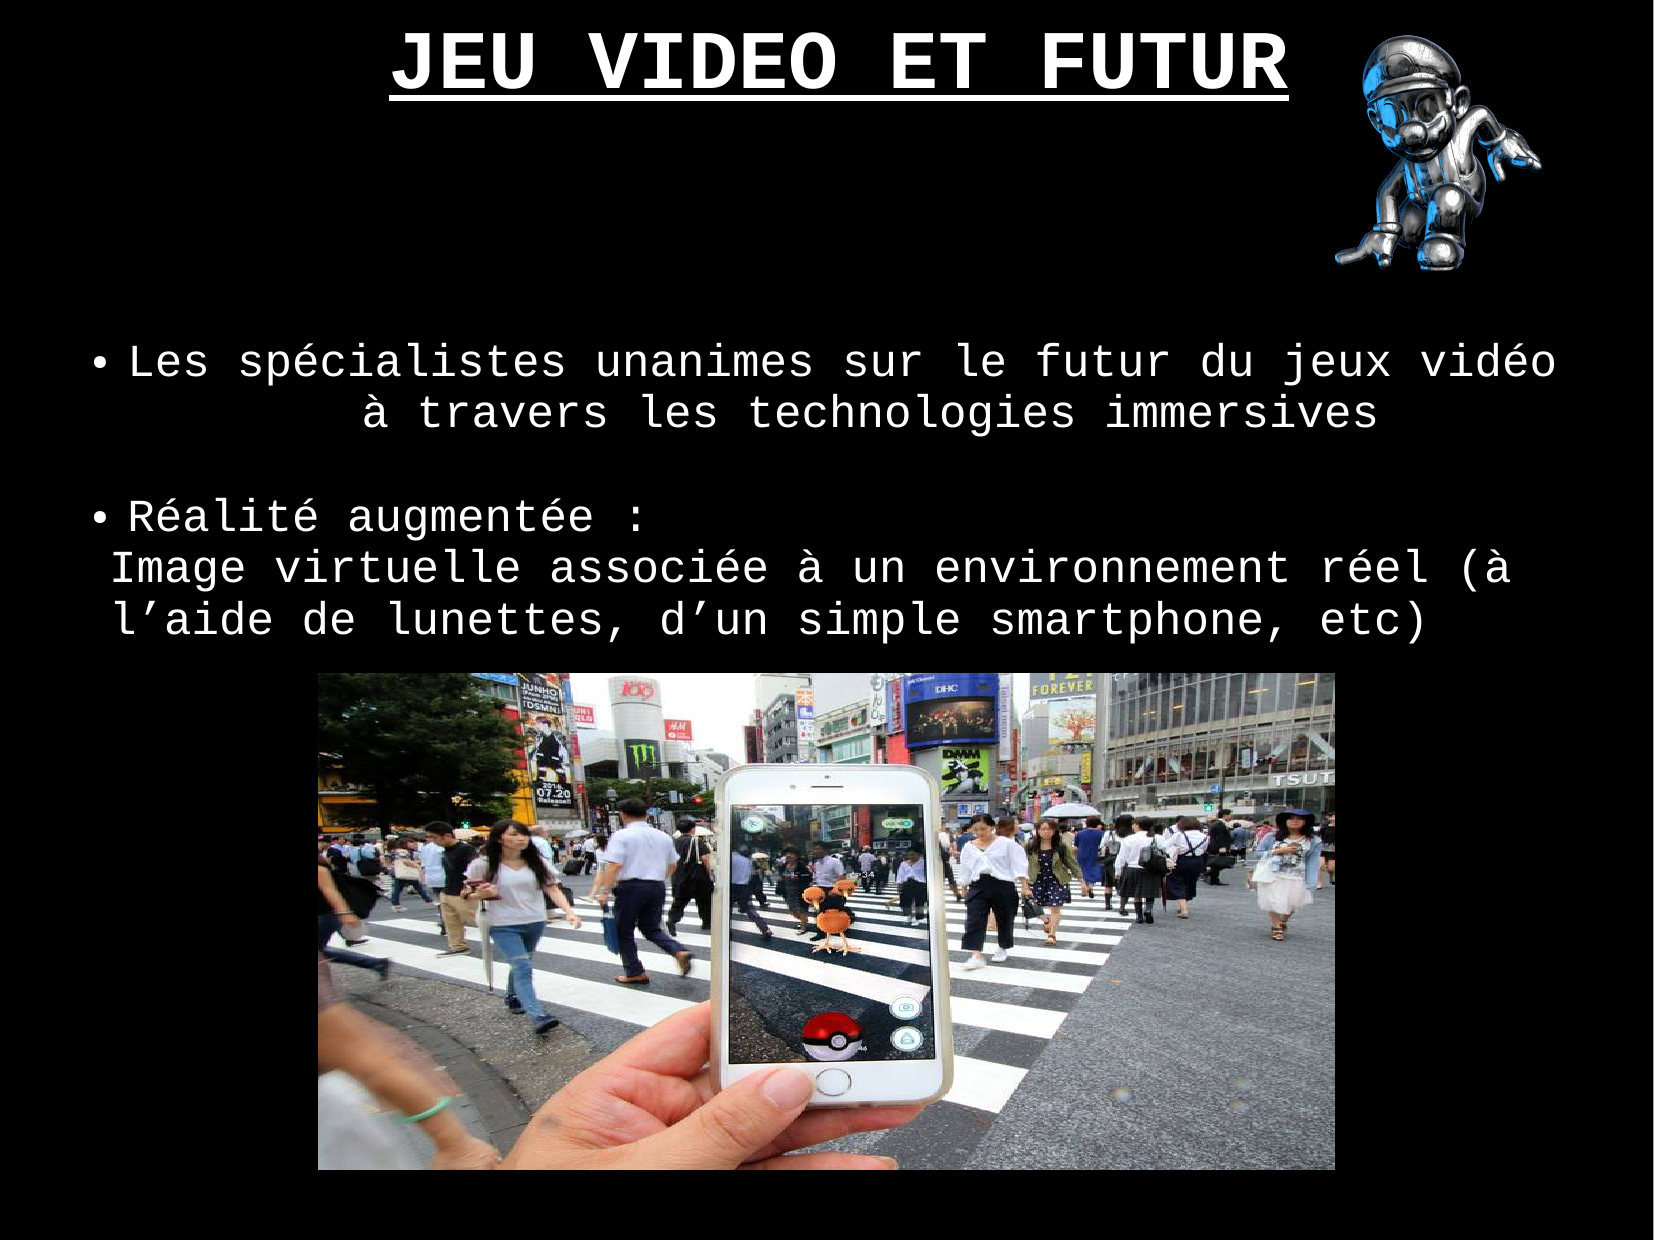

JEU VIDEO ET FUTUR
Les spécialistes unanimes sur le futur du jeux vidéo à travers les technologies immersives
Réalité augmentée :
Image virtuelle associée à un environnement réel (à l’aide de lunettes, d’un simple smartphone, etc)